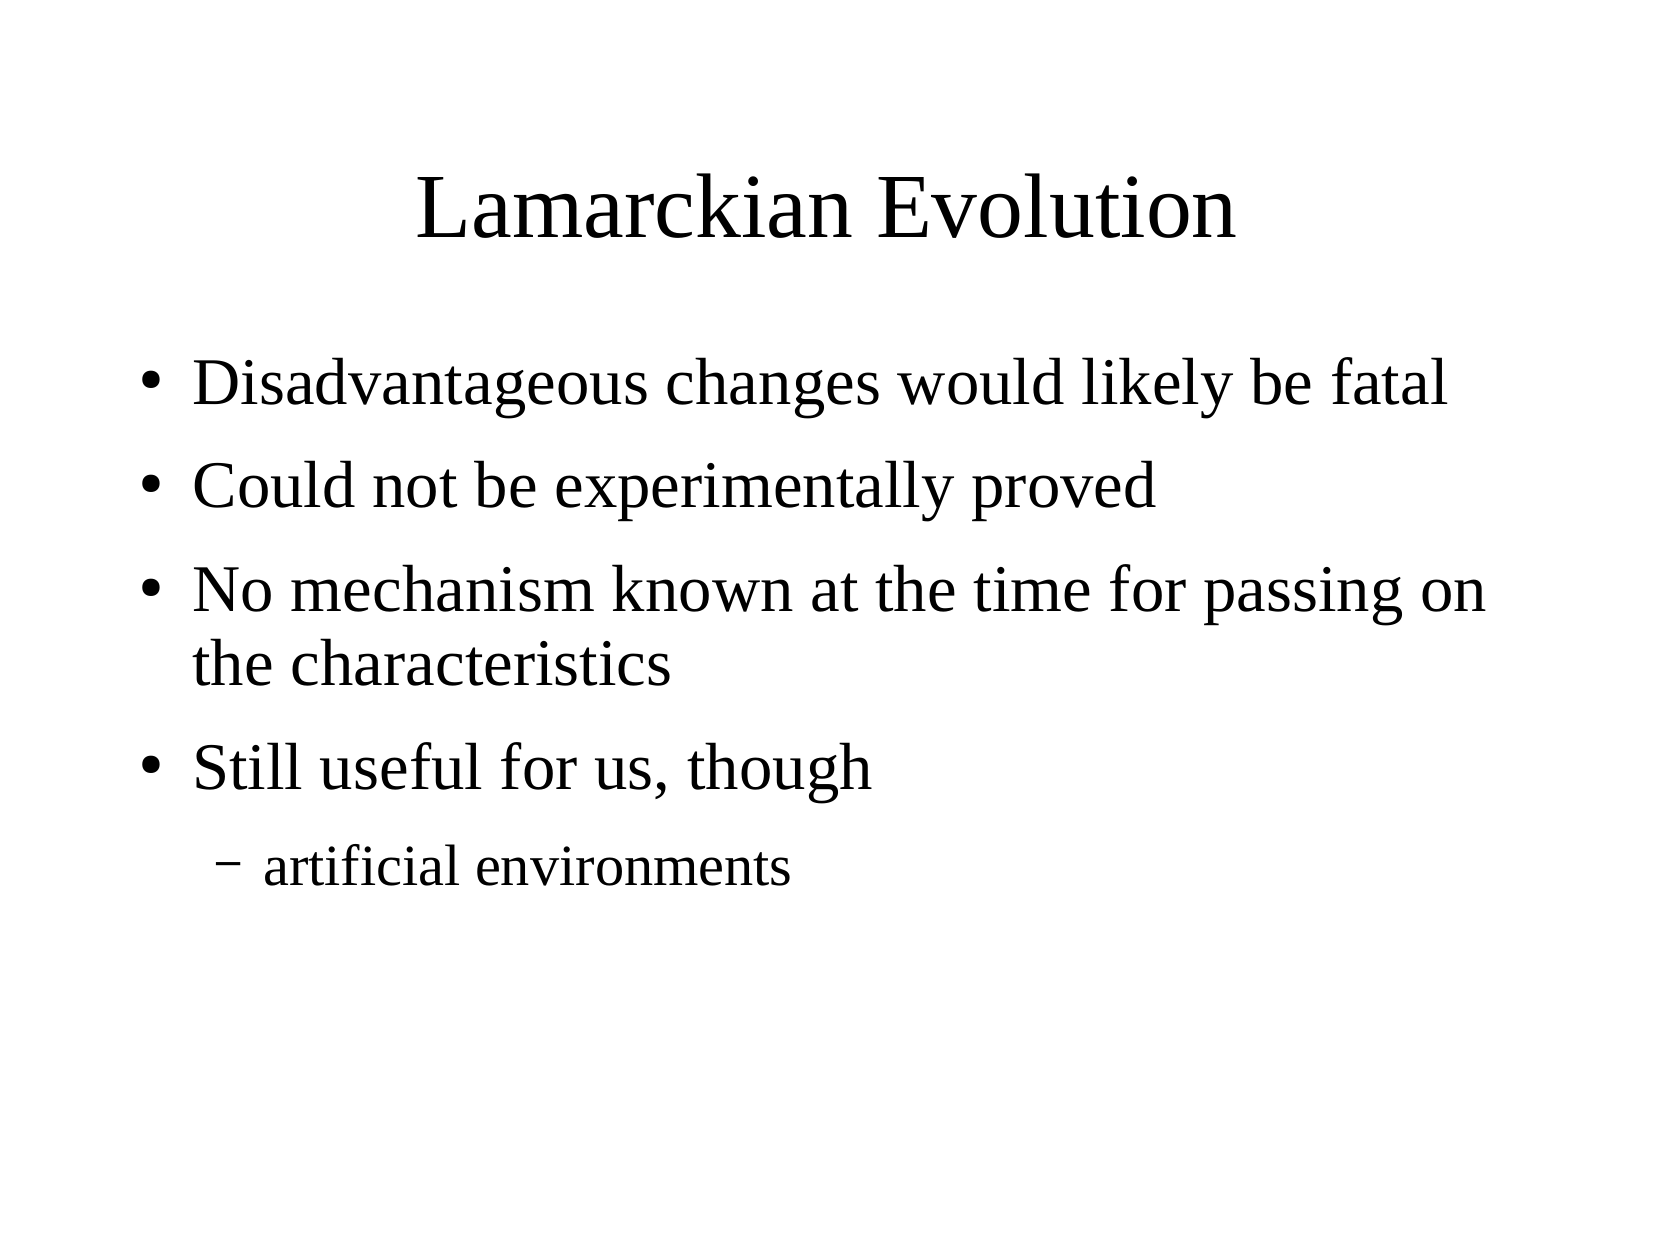

# Lamarckian Evolution
Disadvantageous changes would likely be fatal
Could not be experimentally proved
No mechanism known at the time for passing on the characteristics
Still useful for us, though
artificial environments